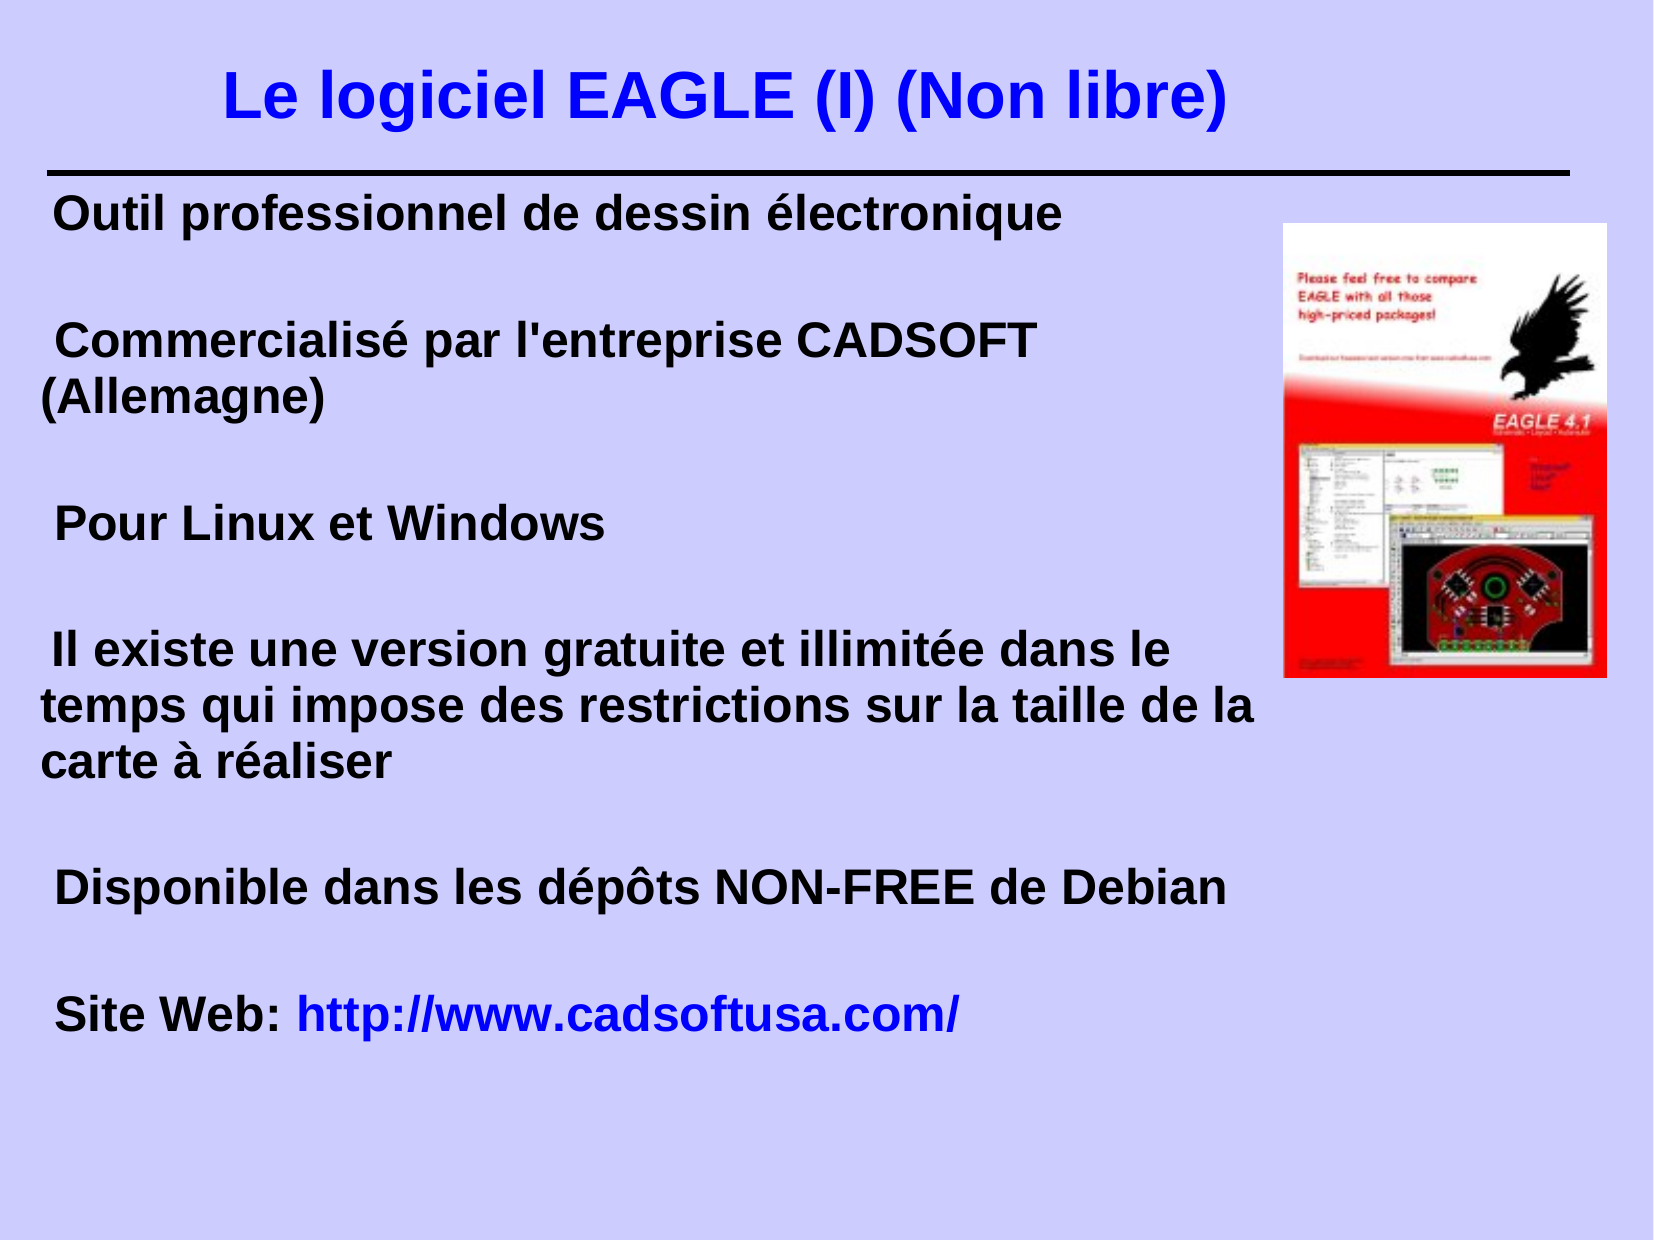

# Le logiciel EAGLE (I) (Non libre)
 Outil professionnel de dessin électronique
 Commercialisé par l'entreprise CADSOFT (Allemagne)
 Pour Linux et Windows
 Il existe une version gratuite et illimitée dans le temps qui impose des restrictions sur la taille de la carte à réaliser
 Disponible dans les dépôts NON-FREE de Debian
 Site Web: http://www.cadsoftusa.com/